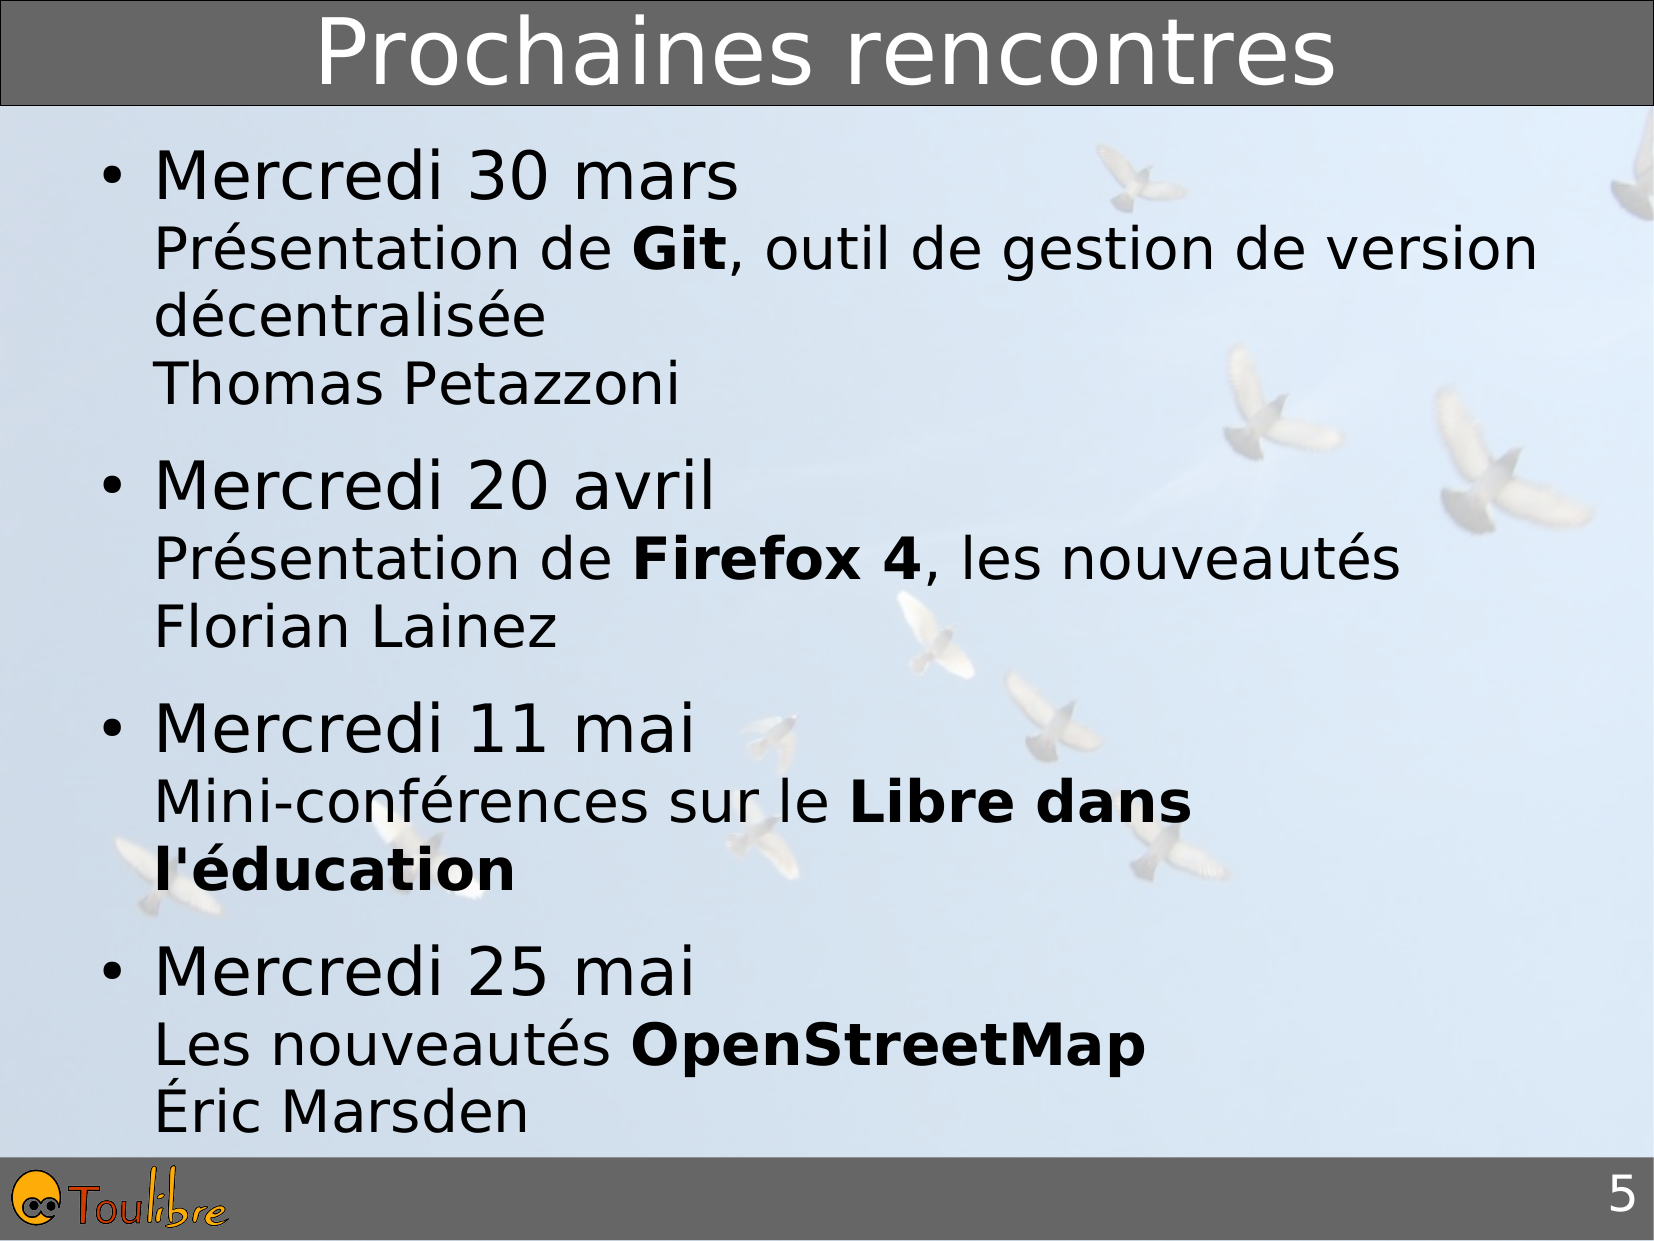

# Prochaines rencontres
Mercredi 30 mars
Présentation de Git, outil de gestion de version décentralisée
Thomas Petazzoni
Mercredi 20 avril
Présentation de Firefox 4, les nouveautés
Florian Lainez
Mercredi 11 mai
Mini-conférences sur le Libre dans l'éducation
Mercredi 25 mai
Les nouveautés OpenStreetMap
Éric Marsden